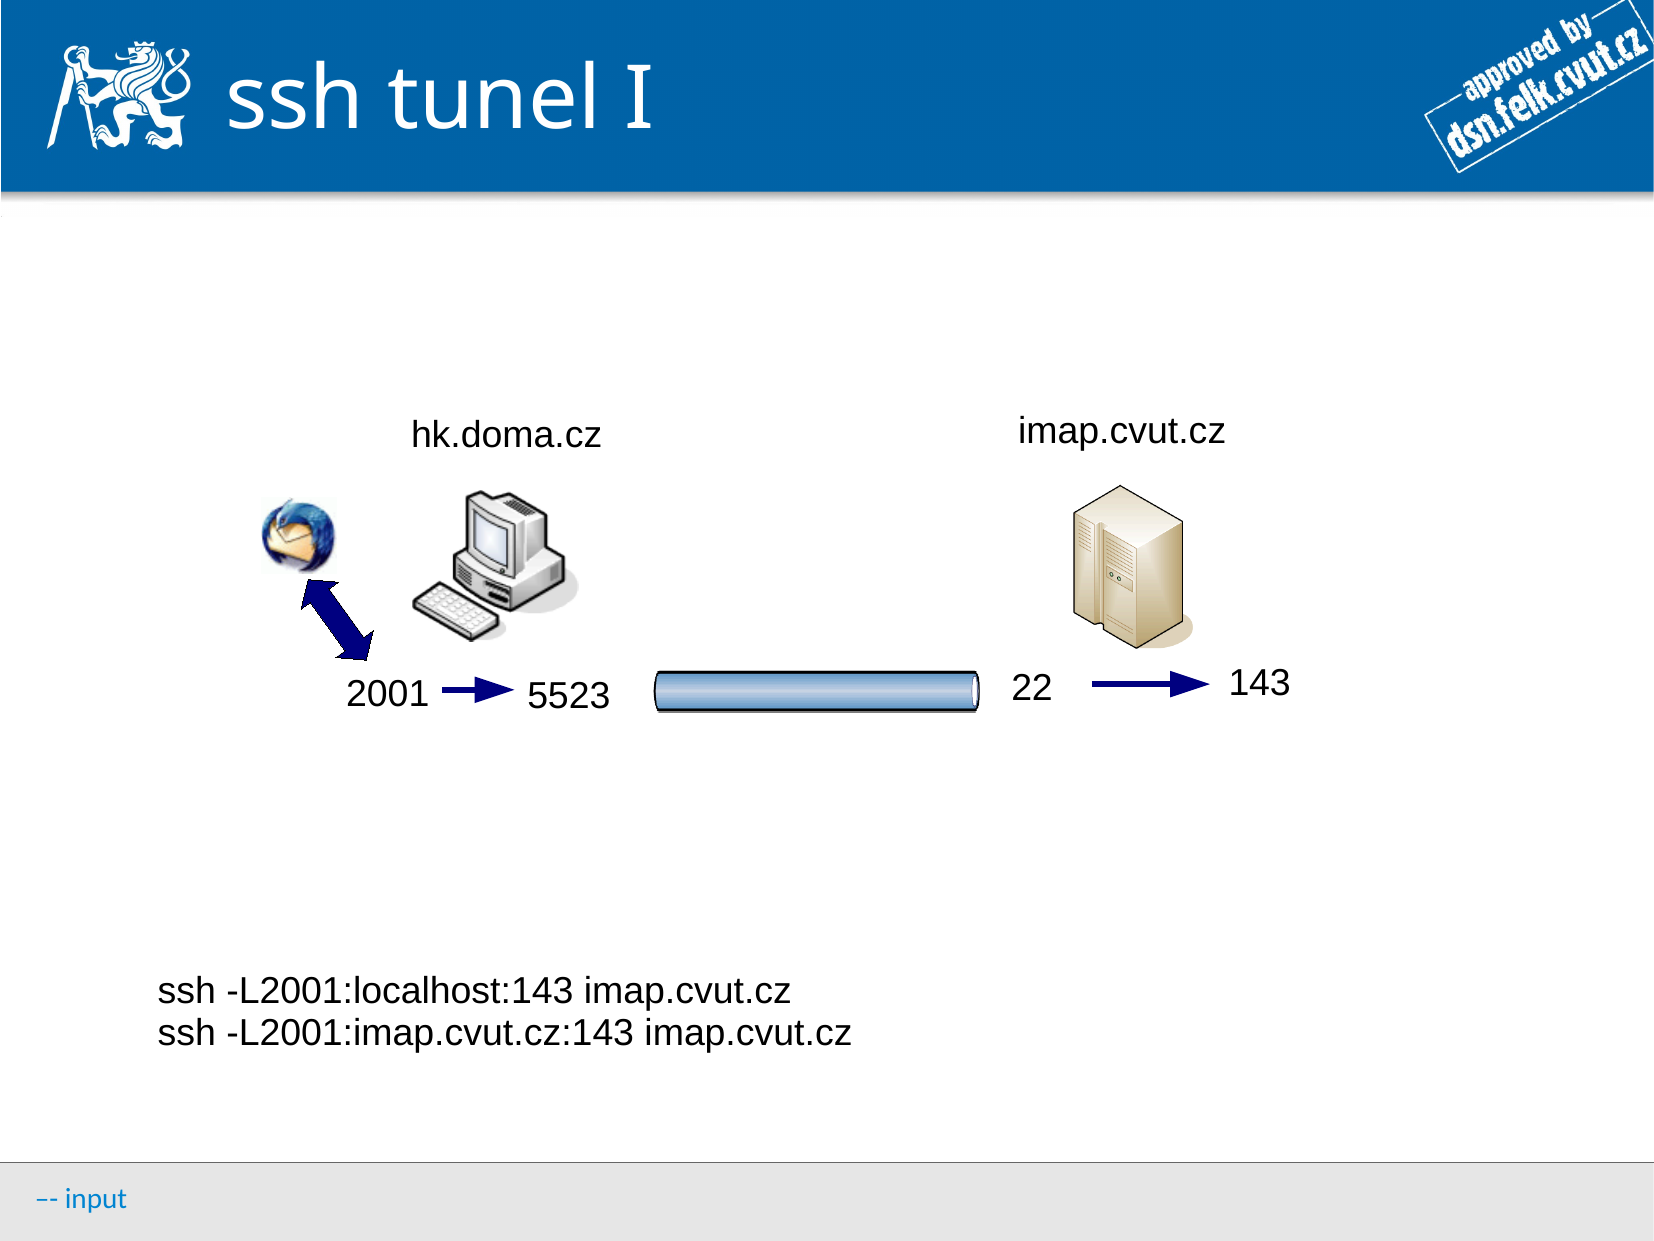

# ssh tunel I
imap.cvut.cz
hk.doma.cz
143
22
2001
5523
ssh -L2001:localhost:143 imap.cvut.cz
ssh -L2001:imap.cvut.cz:143 imap.cvut.cz